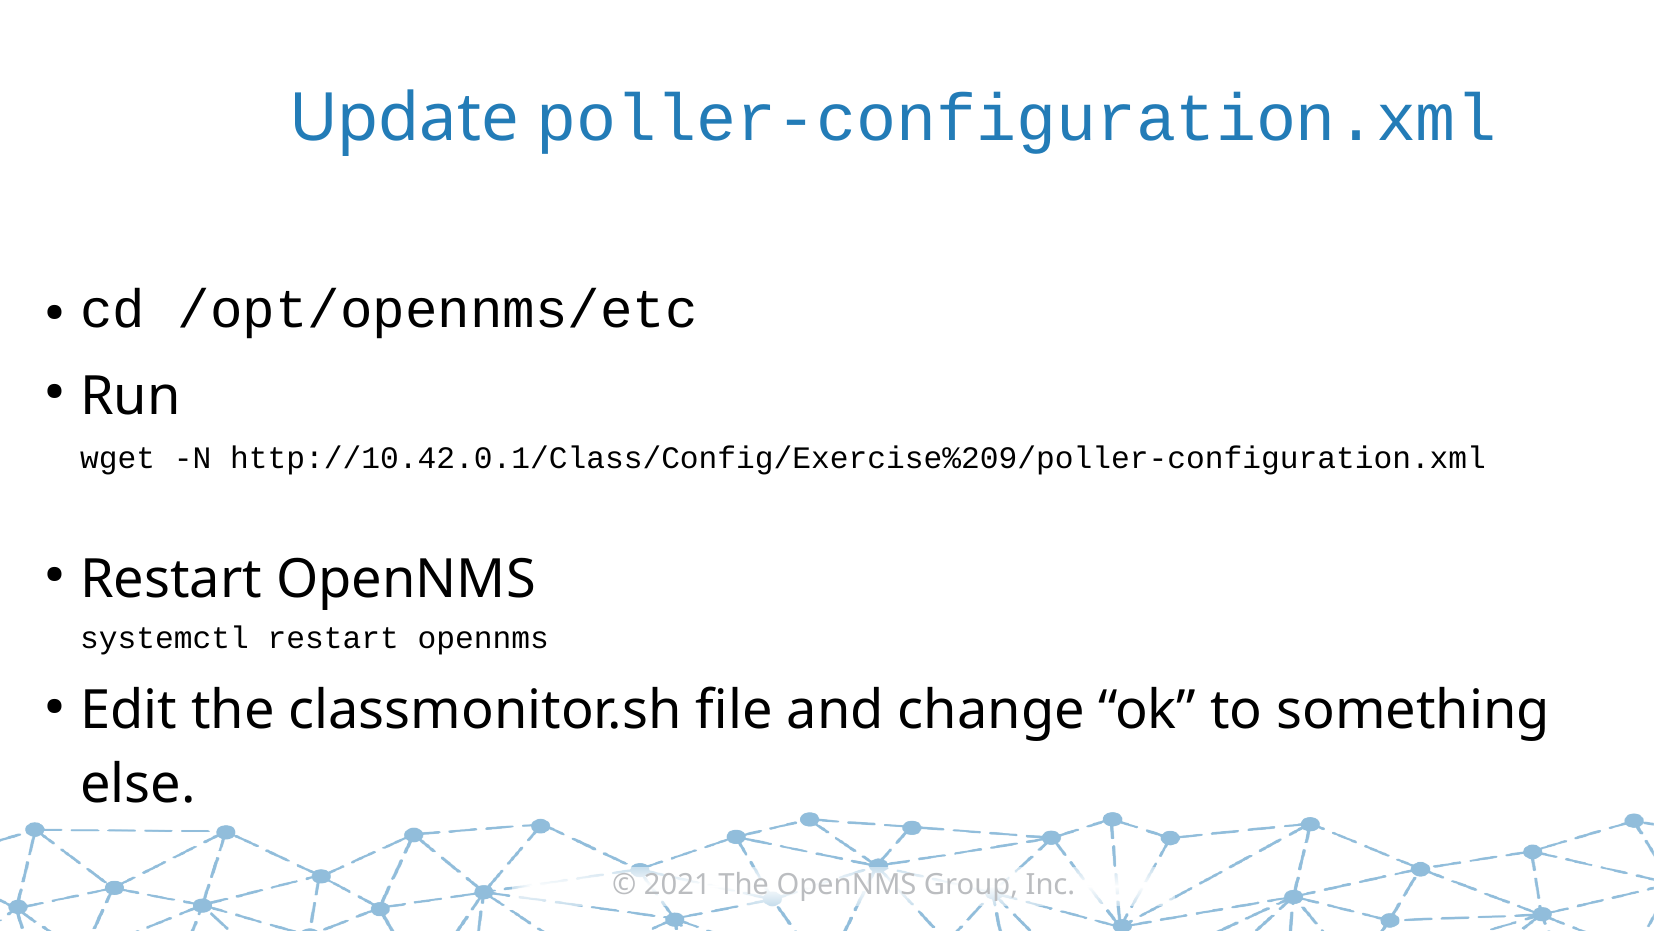

# Update poller-configuration.xml
cd /opt/opennms/etc
Run
wget -N http://10.42.0.1/Class/Config/Exercise%209/poller-configuration.xml
Restart OpenNMS
systemctl restart opennms
Edit the classmonitor.sh file and change “ok” to something else.